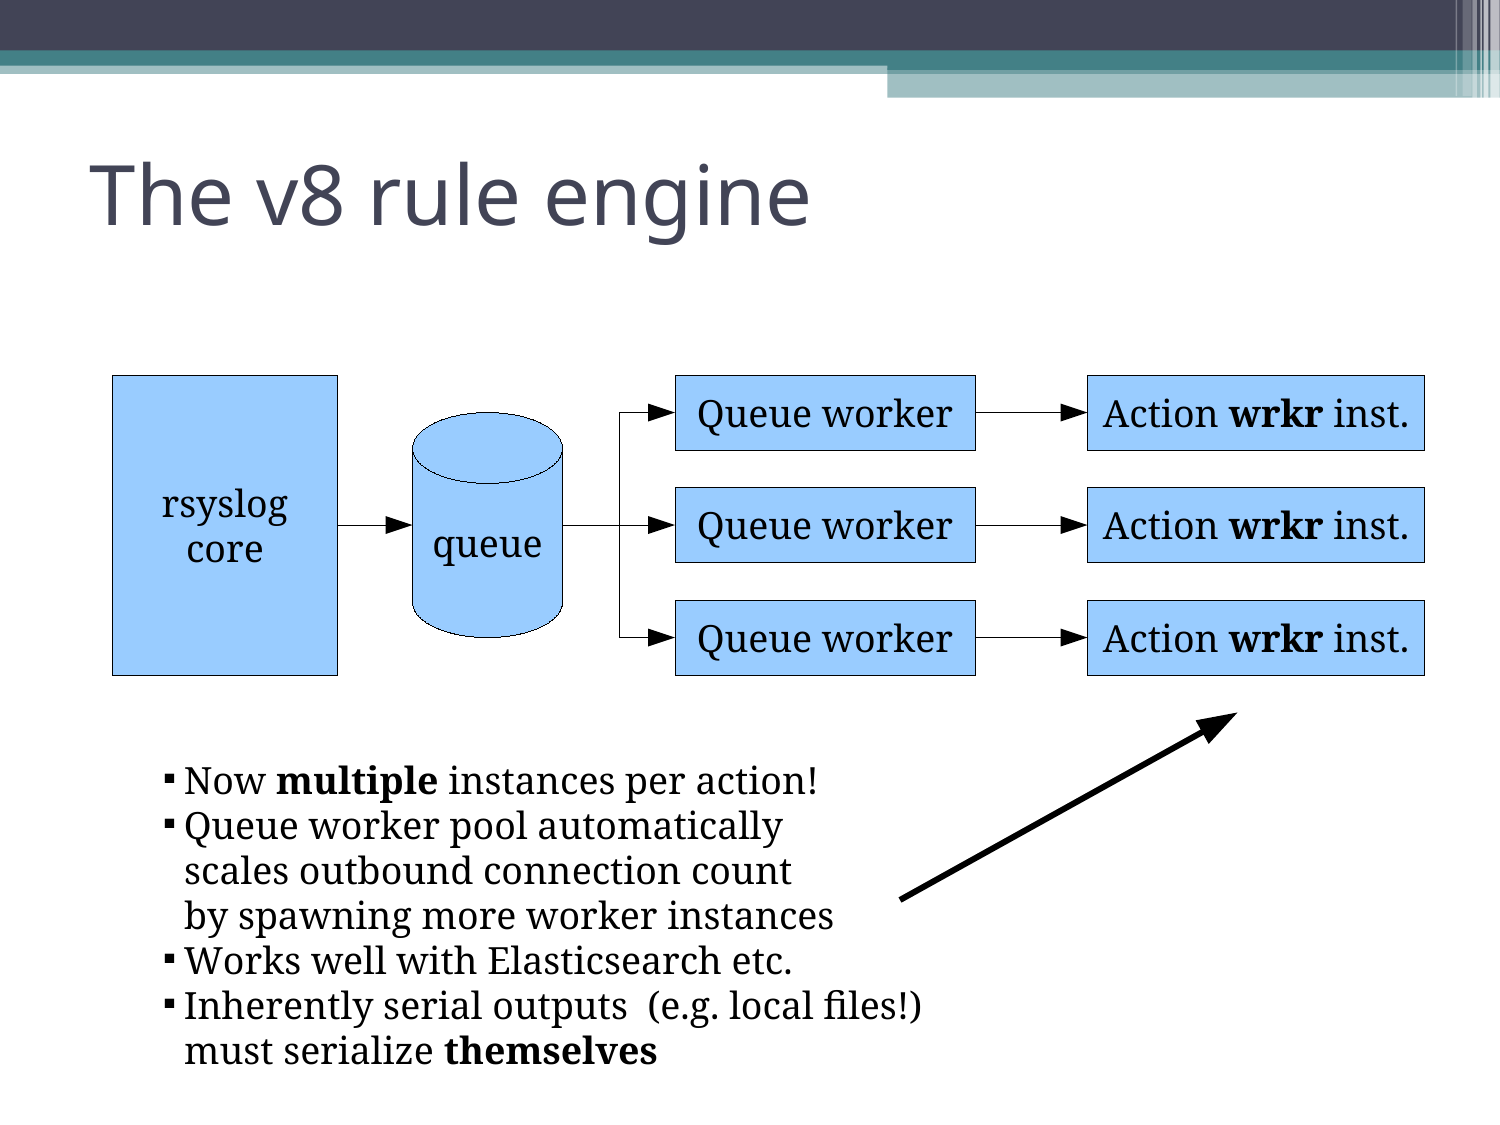

# The v8 rule engine
rsyslog
core
Queue worker
Action wrkr inst.
queue
Queue worker
Action wrkr inst.
Queue worker
Action wrkr inst.
 Now multiple instances per action!
 Queue worker pool automatically
 scales outbound connection count
 by spawning more worker instances
 Works well with Elasticsearch etc.
 Inherently serial outputs (e.g. local files!)
 must serialize themselves